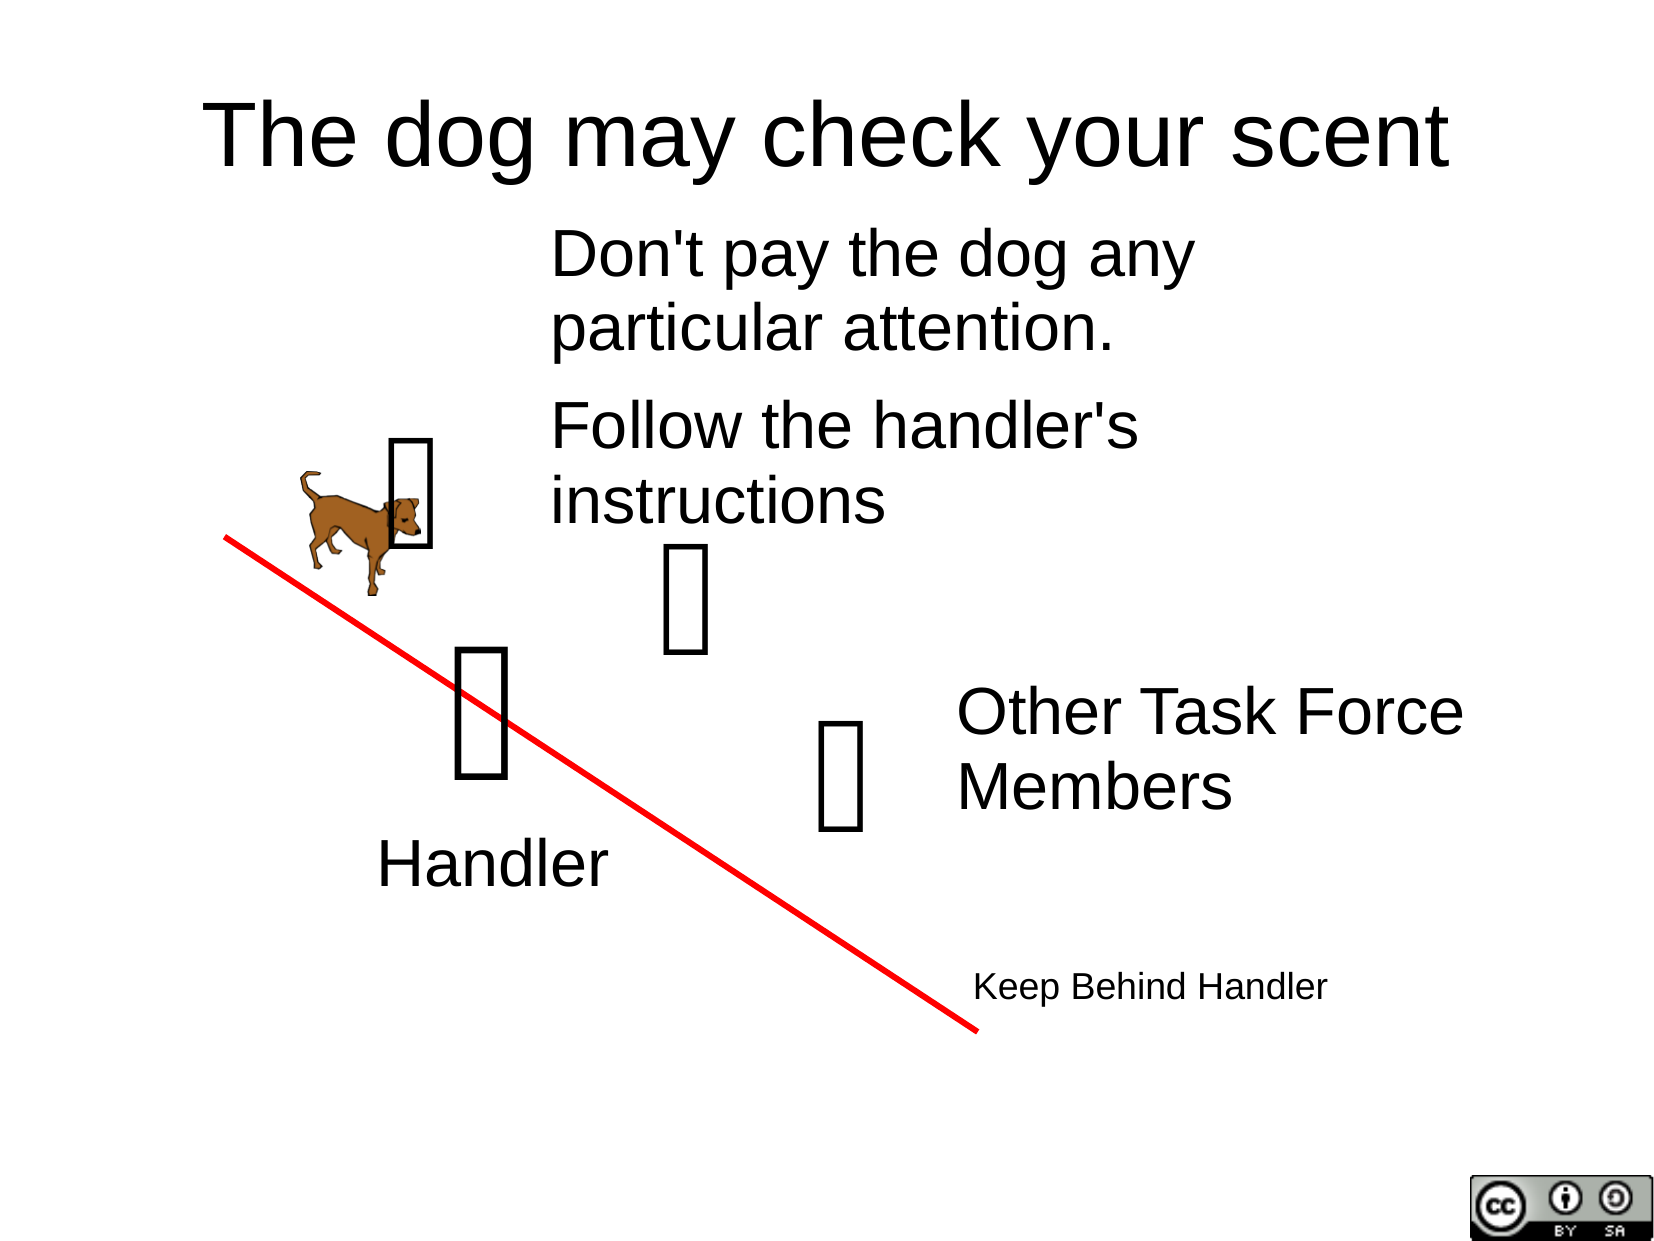

# The dog may check your scent
Don't pay the dog any
particular attention.
Follow the handler's
instructions



Other Task Force
Members

Handler
Keep Behind Handler